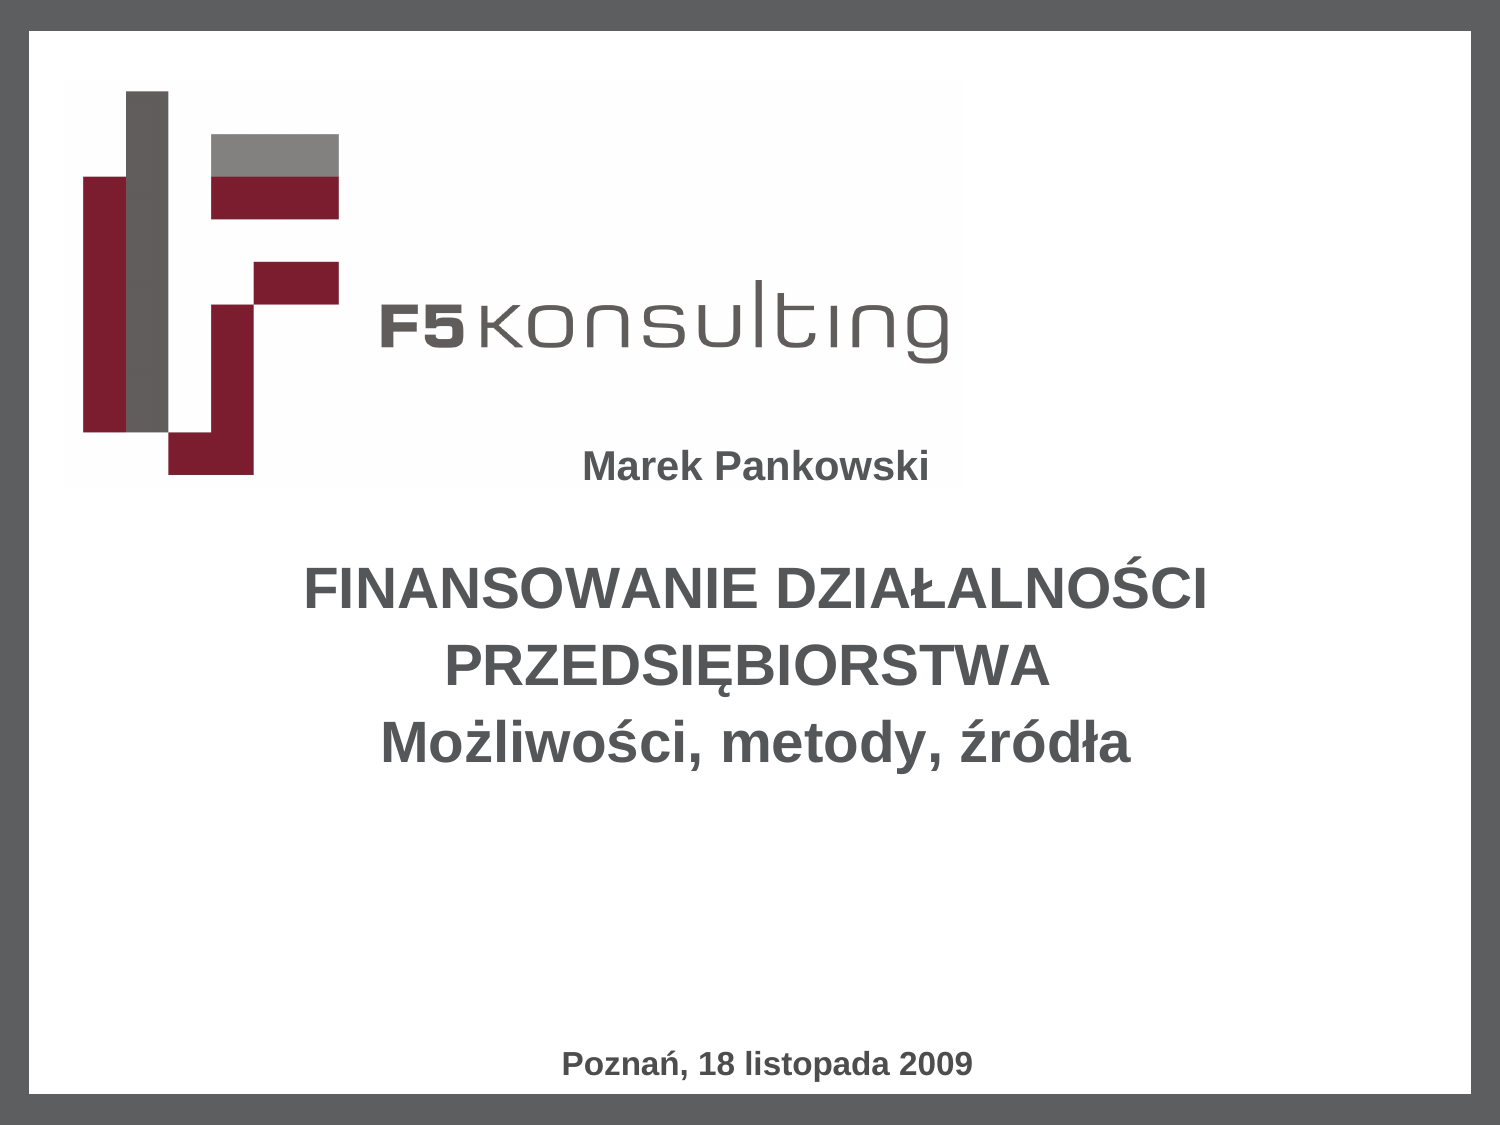

# Marek Pankowski FINANSOWANIE DZIAŁALNOŚCI PRZEDSIĘBIORSTWA Możliwości, metody, źródła
Poznań, 18 listopada 2009